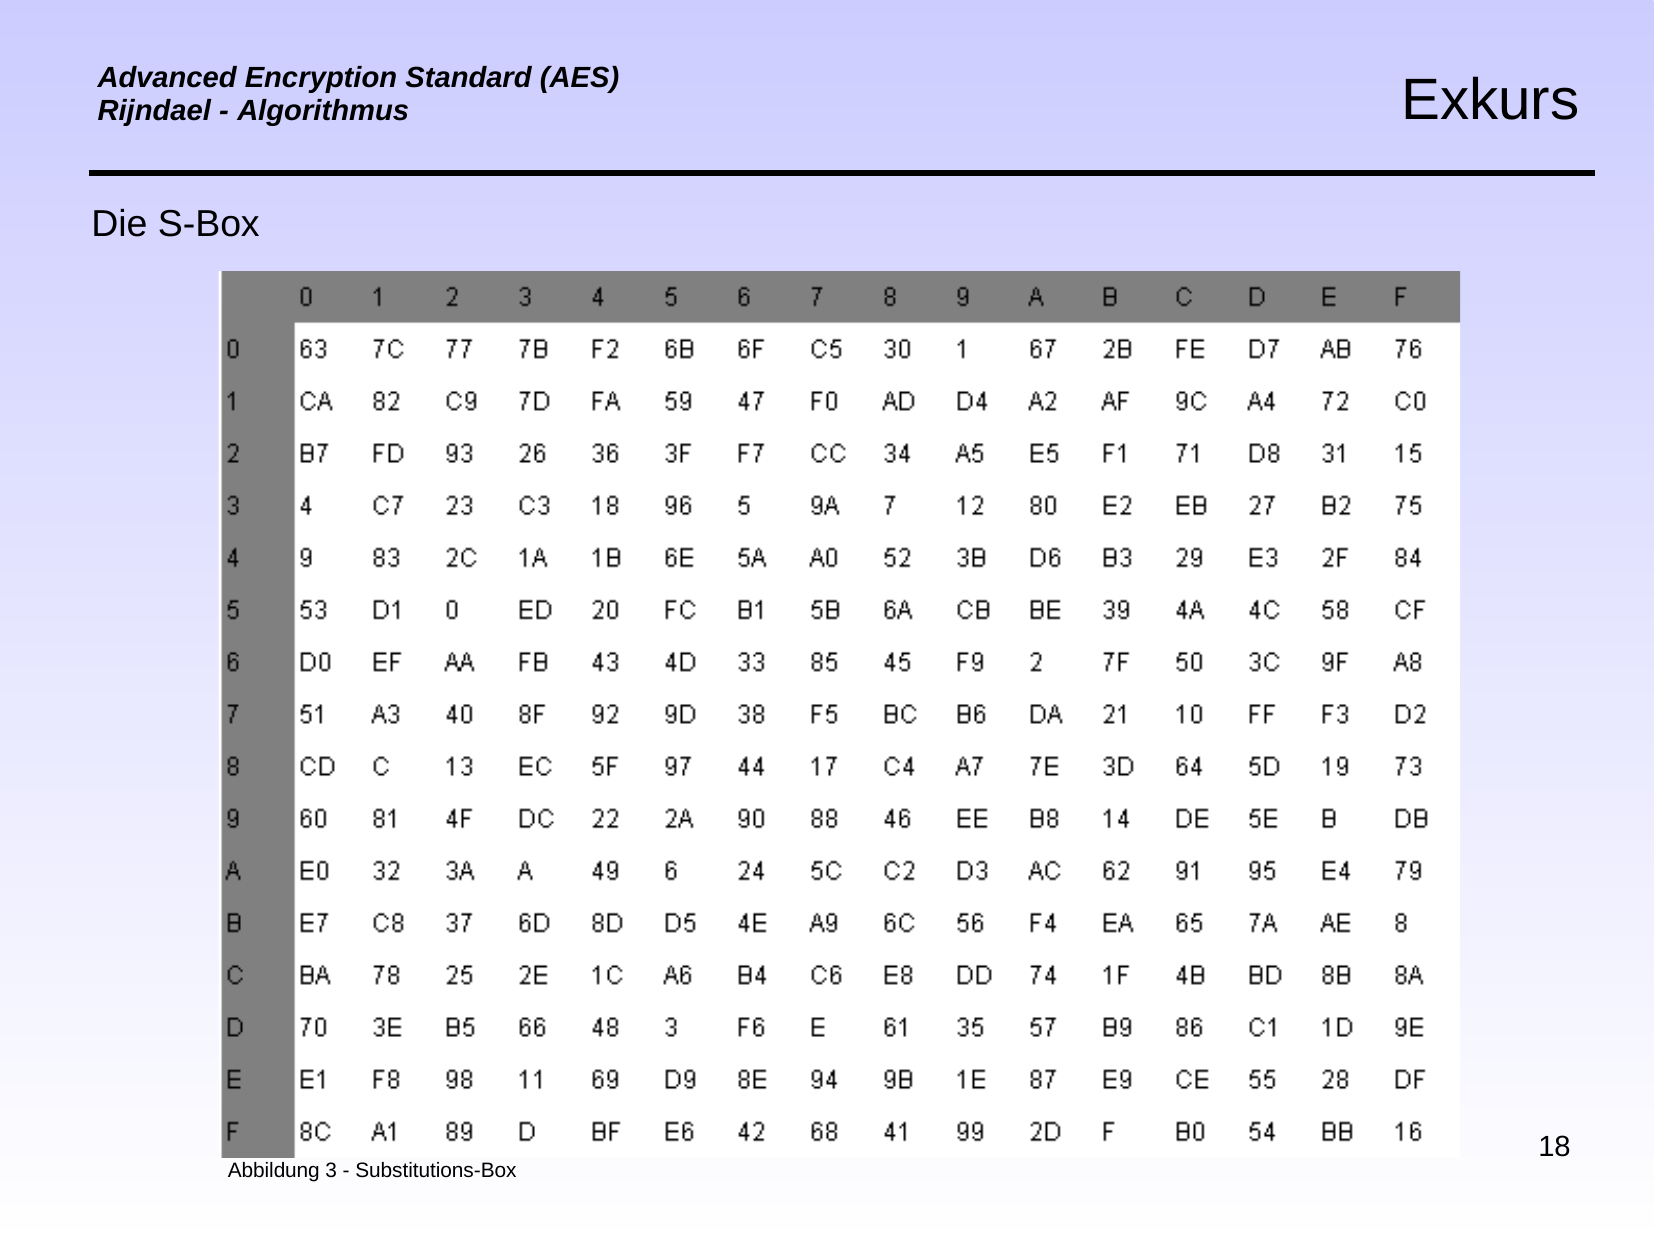

Advanced Encryption Standard (AES)
Rijndael - Algorithmus
Exkurs
Die S-Box
18
Abbildung 3 - Substitutions-Box